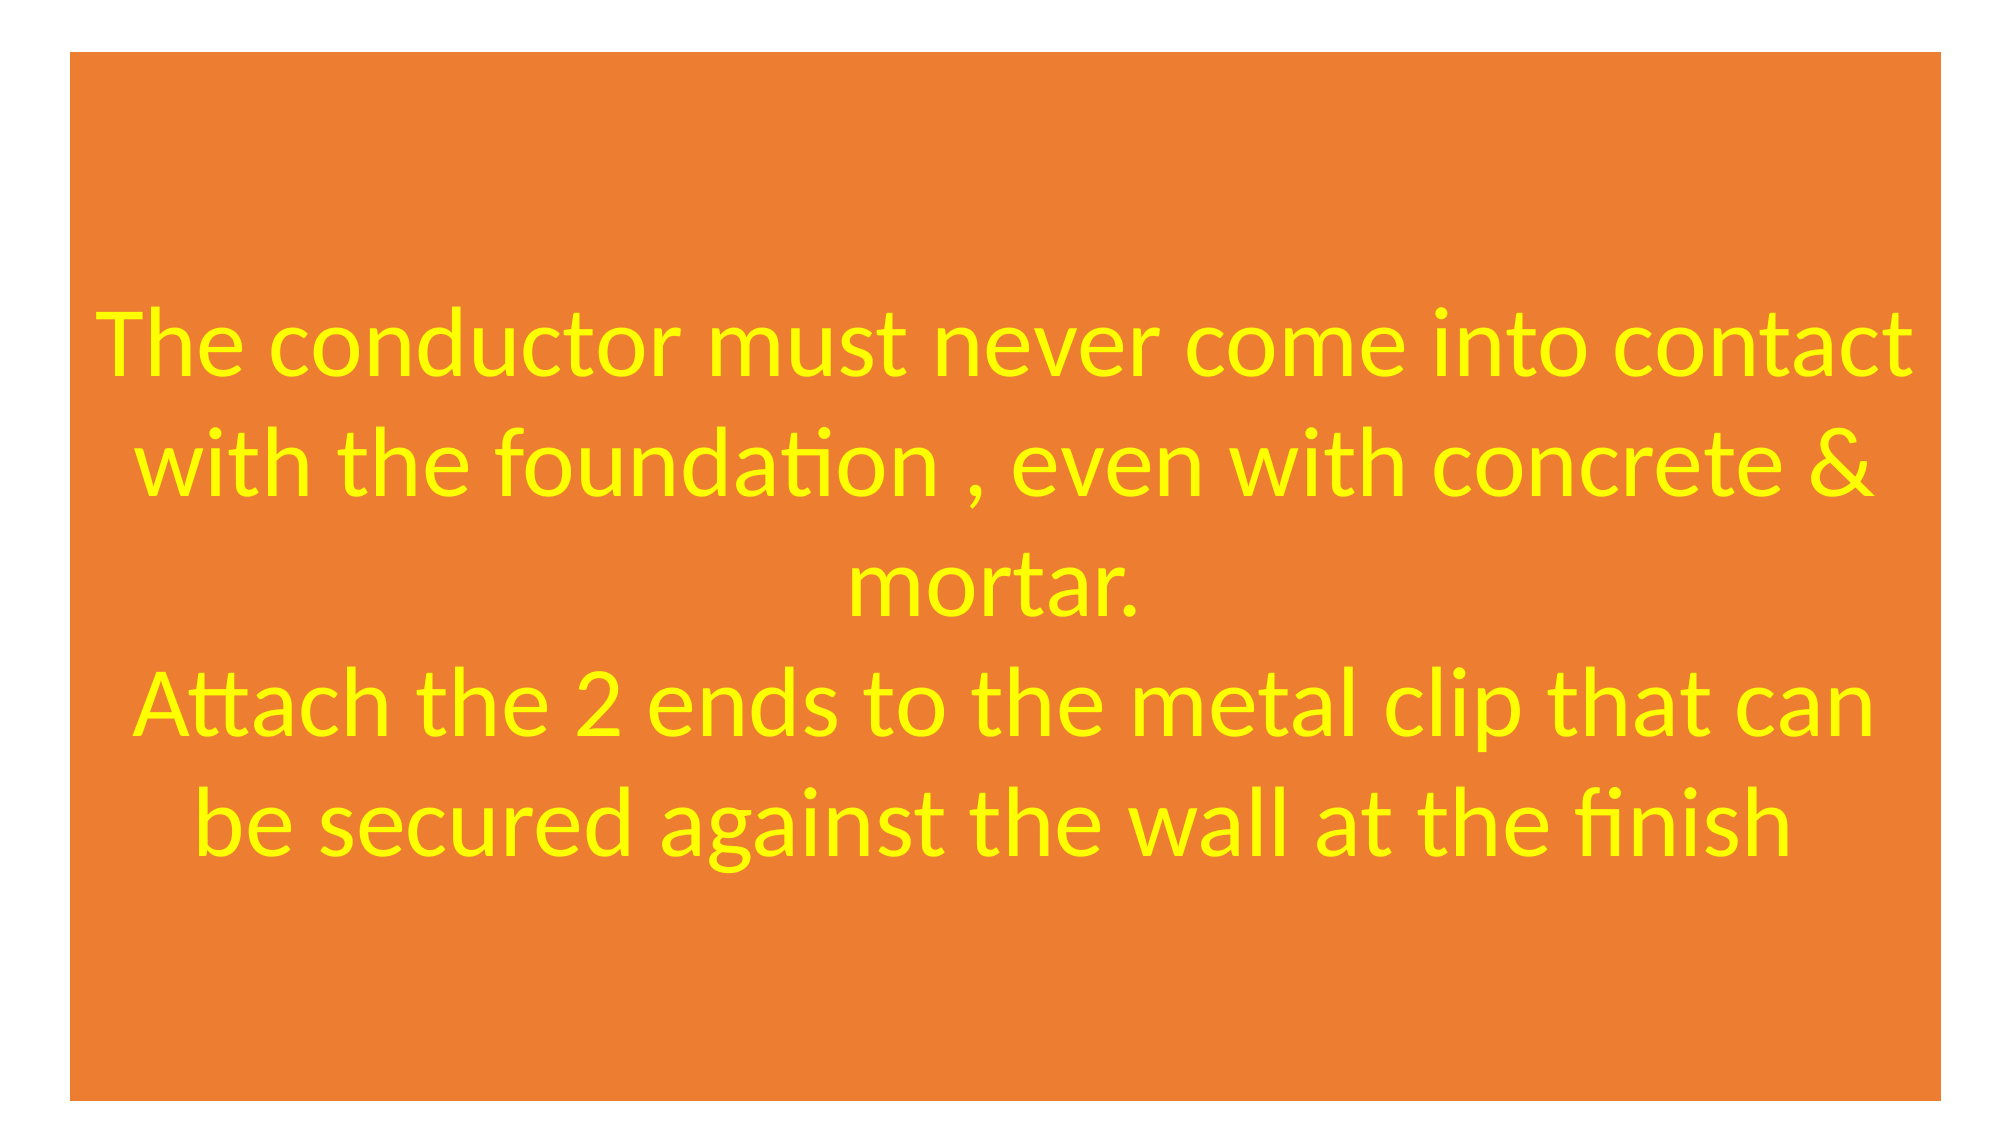

The conductor must never come into contact with the foundation , even with concrete & mortar.
Attach the 2 ends to the metal clip that can be secured against the wall at the finish